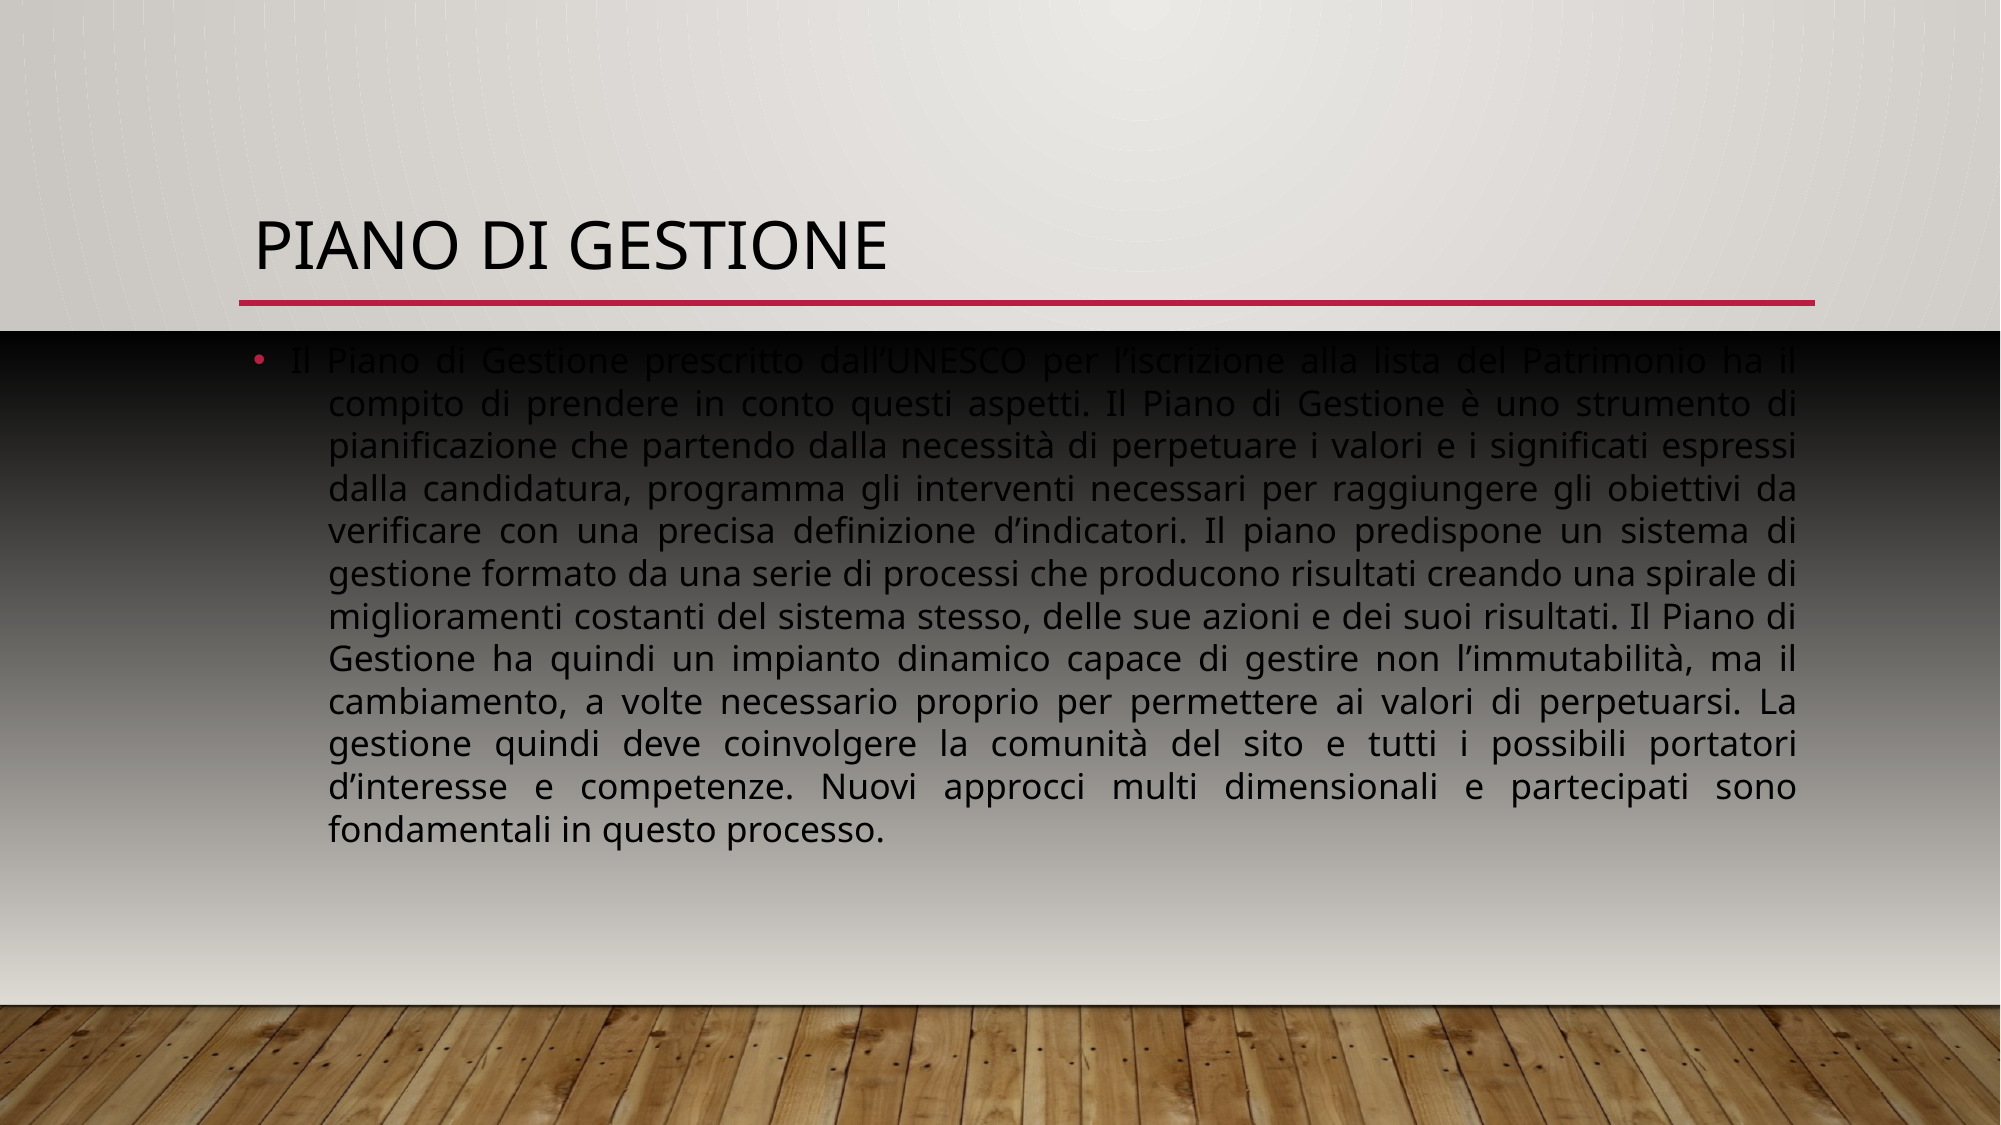

# Piano di gestione
Il Piano di Gestione prescritto dall’UNESCO per l’iscrizione alla lista del Patrimonio ha il compito di prendere in conto questi aspetti. Il Piano di Gestione è uno strumento di pianificazione che partendo dalla necessità di perpetuare i valori e i significati espressi dalla candidatura, programma gli interventi necessari per raggiungere gli obiettivi da verificare con una precisa definizione d’indicatori. Il piano predispone un sistema di gestione formato da una serie di processi che producono risultati creando una spirale di miglioramenti costanti del sistema stesso, delle sue azioni e dei suoi risultati. Il Piano di Gestione ha quindi un impianto dinamico capace di gestire non l’immutabilità, ma il cambiamento, a volte necessario proprio per permettere ai valori di perpetuarsi. La gestione quindi deve coinvolgere la comunità del sito e tutti i possibili portatori d’interesse e competenze. Nuovi approcci multi dimensionali e partecipati sono fondamentali in questo processo.